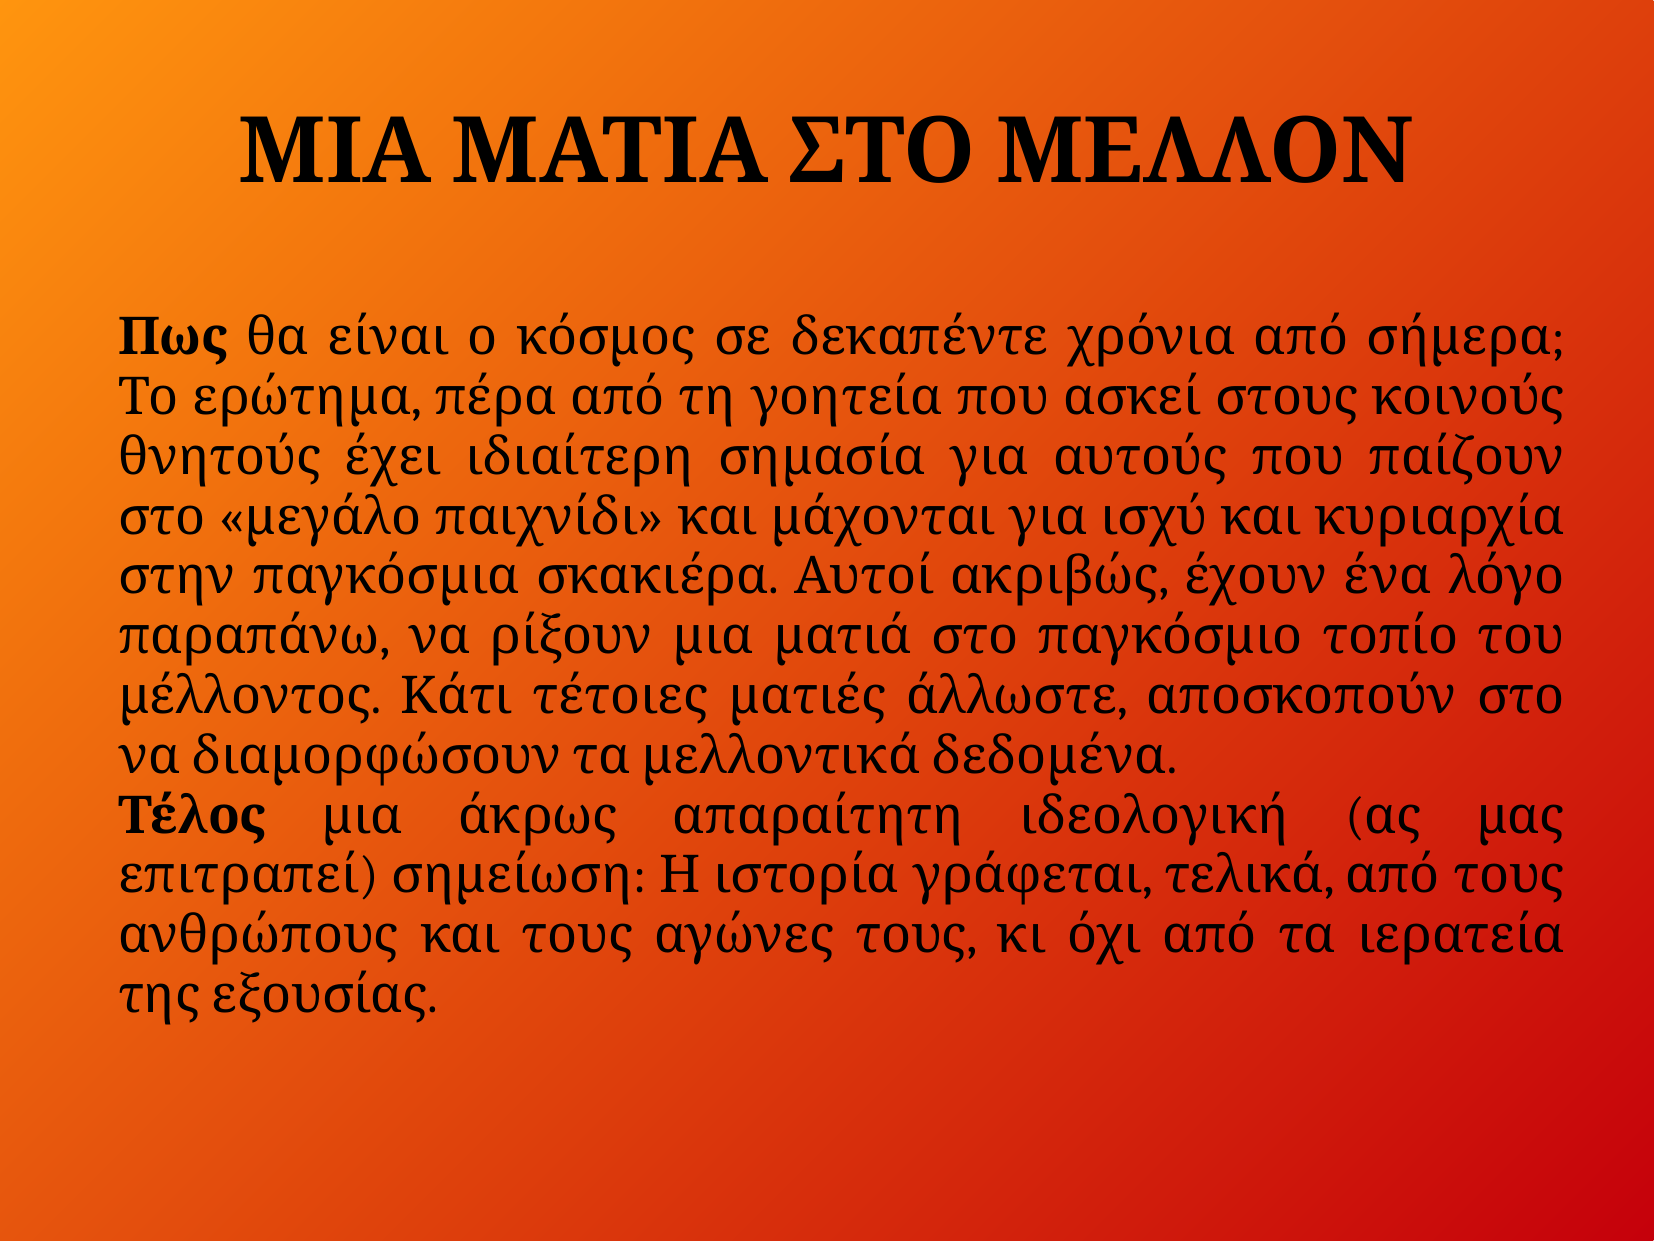

# ΜΙΑ ΜΑΤΙΑ ΣΤΟ ΜΕΛΛΟΝ
Πως θα είναι ο κόσμος σε δεκαπέντε χρόνια από σήμερα; Το ερώτημα, πέρα από τη γοητεία που ασκεί στους κοινούς θνητούς έχει ιδιαίτερη σημασία για αυτούς που παίζουν στο «μεγάλο παιχνίδι» και μάχονται για ισχύ και κυριαρχία στην παγκόσμια σκακιέρα. Αυτοί ακριβώς, έχουν ένα λόγο παραπάνω, να ρίξουν μια ματιά στο παγκόσμιο τοπίο του μέλλοντος. Κάτι τέτοιες ματιές άλλωστε, αποσκοπούν στο να διαμορφώσουν τα μελλοντικά δεδομένα.
Τέλος μια άκρως απαραίτητη ιδεολογική (ας μας επιτραπεί) σημείωση: Η ιστορία γράφεται, τελικά, από τους ανθρώπους και τους αγώνες τους, κι όχι από τα ιερατεία της εξουσίας.